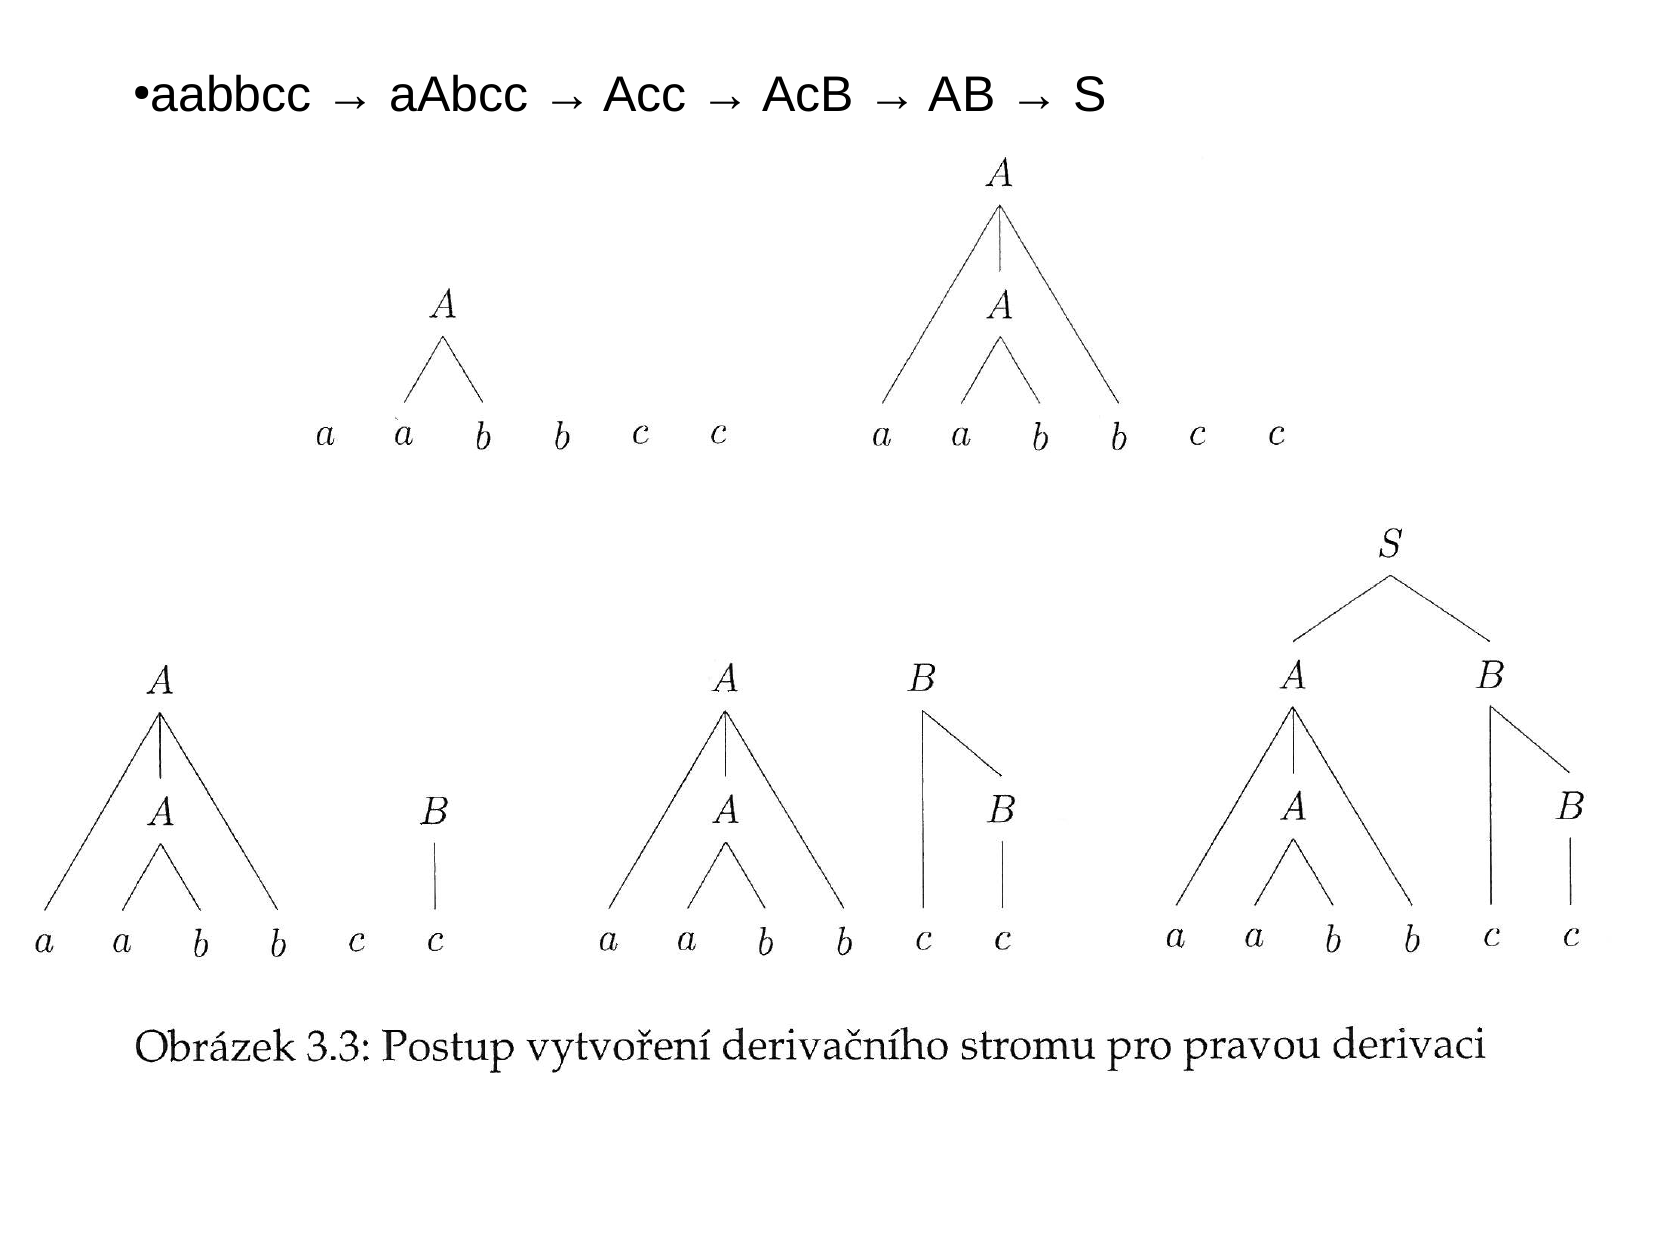

aabbcc → aAbcc → Acc → AcB → AB → S